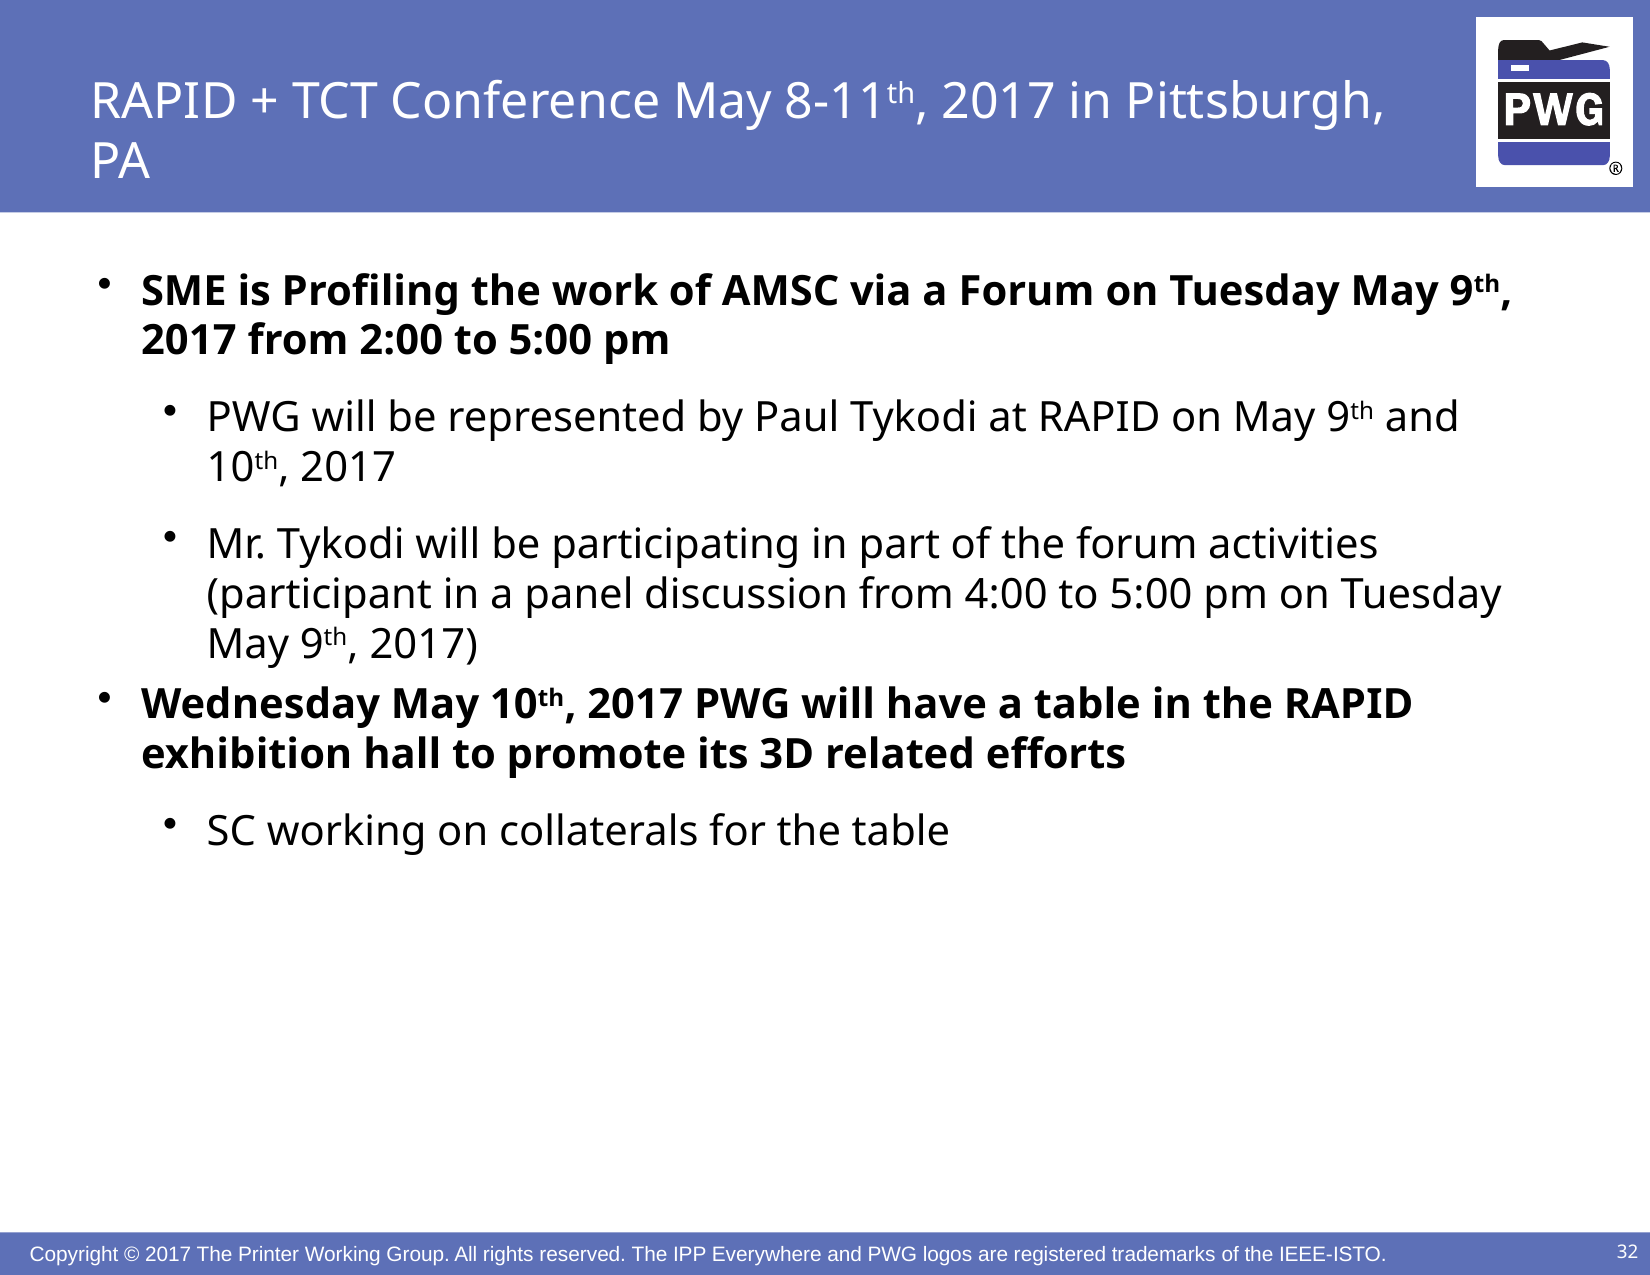

RAPID + TCT Conference May 8-11th, 2017 in Pittsburgh, PA
# SME is Profiling the work of AMSC via a Forum on Tuesday May 9th, 2017 from 2:00 to 5:00 pm
PWG will be represented by Paul Tykodi at RAPID on May 9th and 10th, 2017
Mr. Tykodi will be participating in part of the forum activities (participant in a panel discussion from 4:00 to 5:00 pm on Tuesday May 9th, 2017)
Wednesday May 10th, 2017 PWG will have a table in the RAPID exhibition hall to promote its 3D related efforts
SC working on collaterals for the table